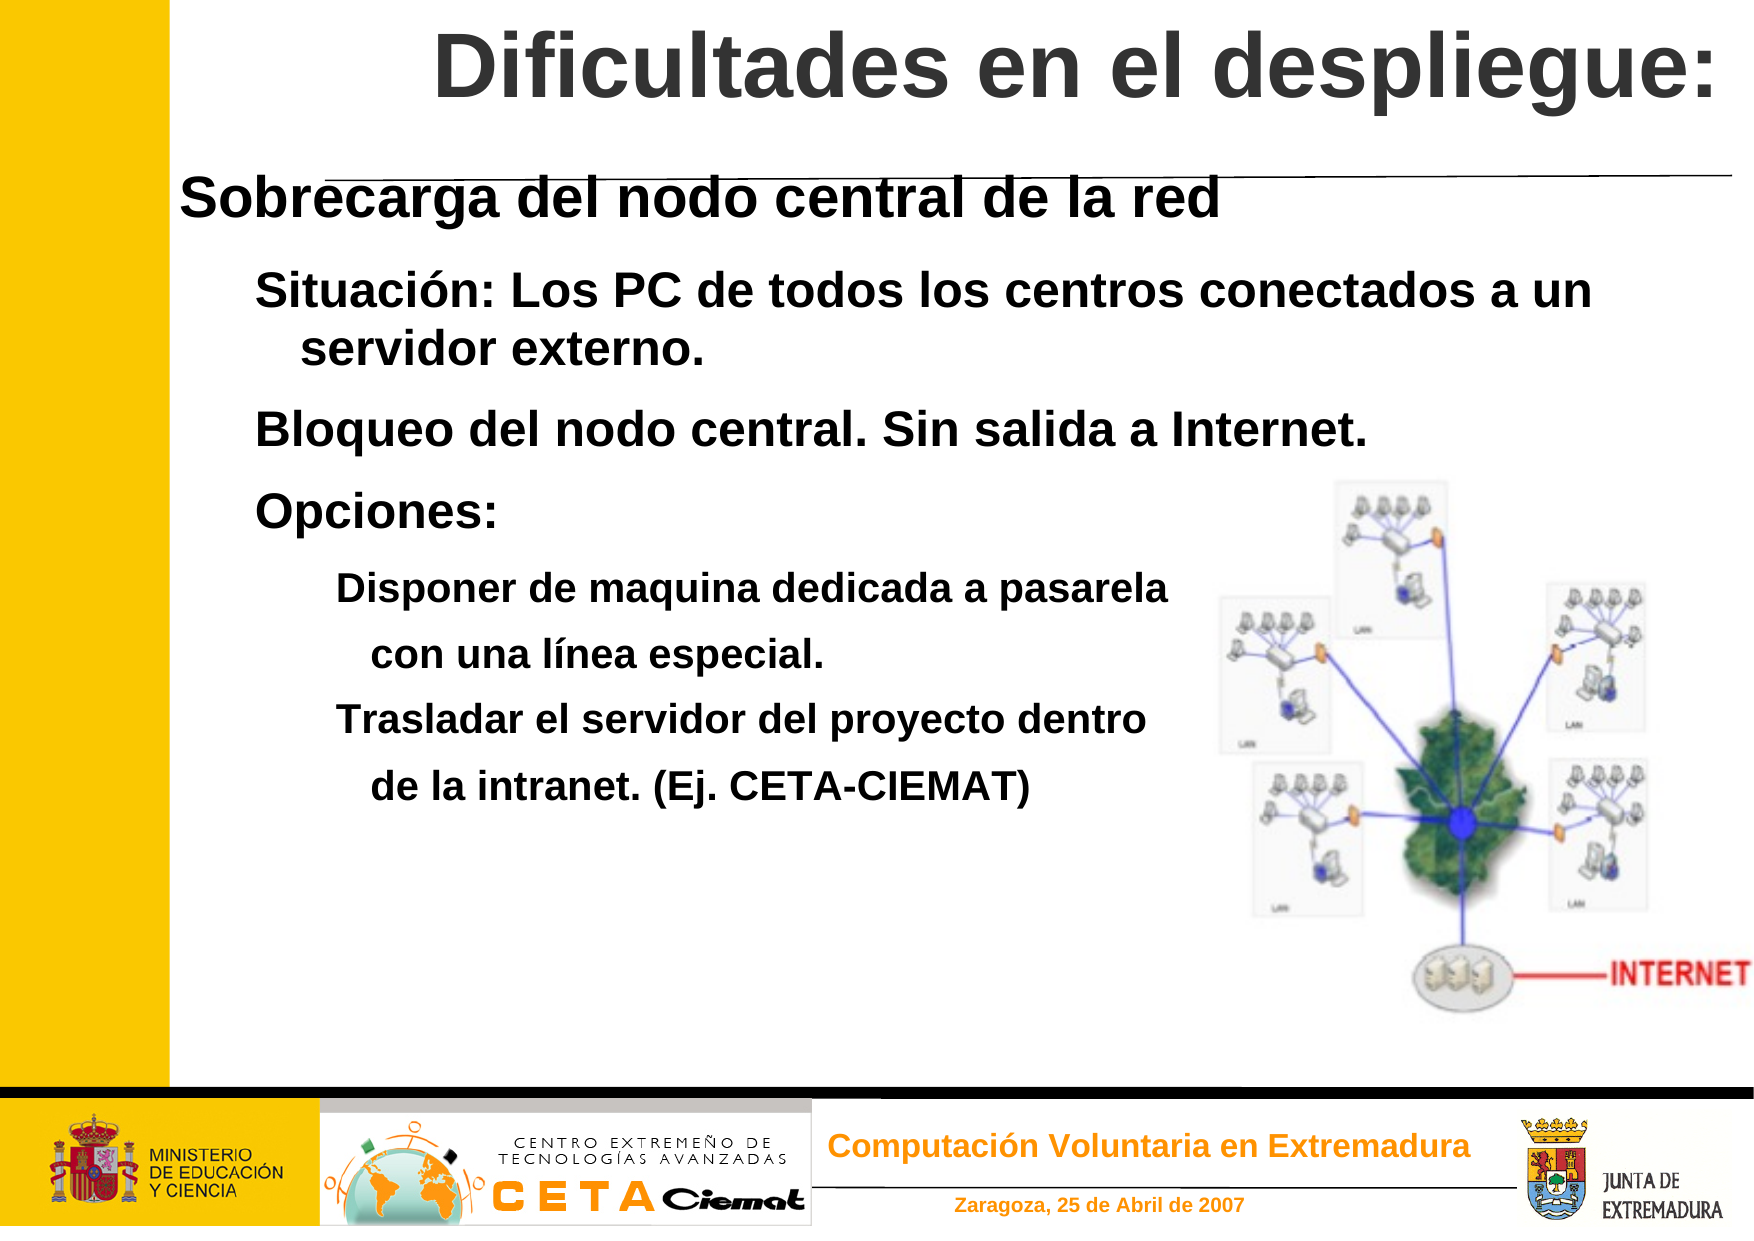

# Dificultades en el despliegue:
Sobrecarga del nodo central de la red
Situación: Los PC de todos los centros conectados a un servidor externo.
Bloqueo del nodo central. Sin salida a Internet.
Opciones:
Disponer de maquina dedicada a pasarela
 con una línea especial.
Trasladar el servidor del proyecto dentro
 de la intranet. (Ej. CETA-CIEMAT)